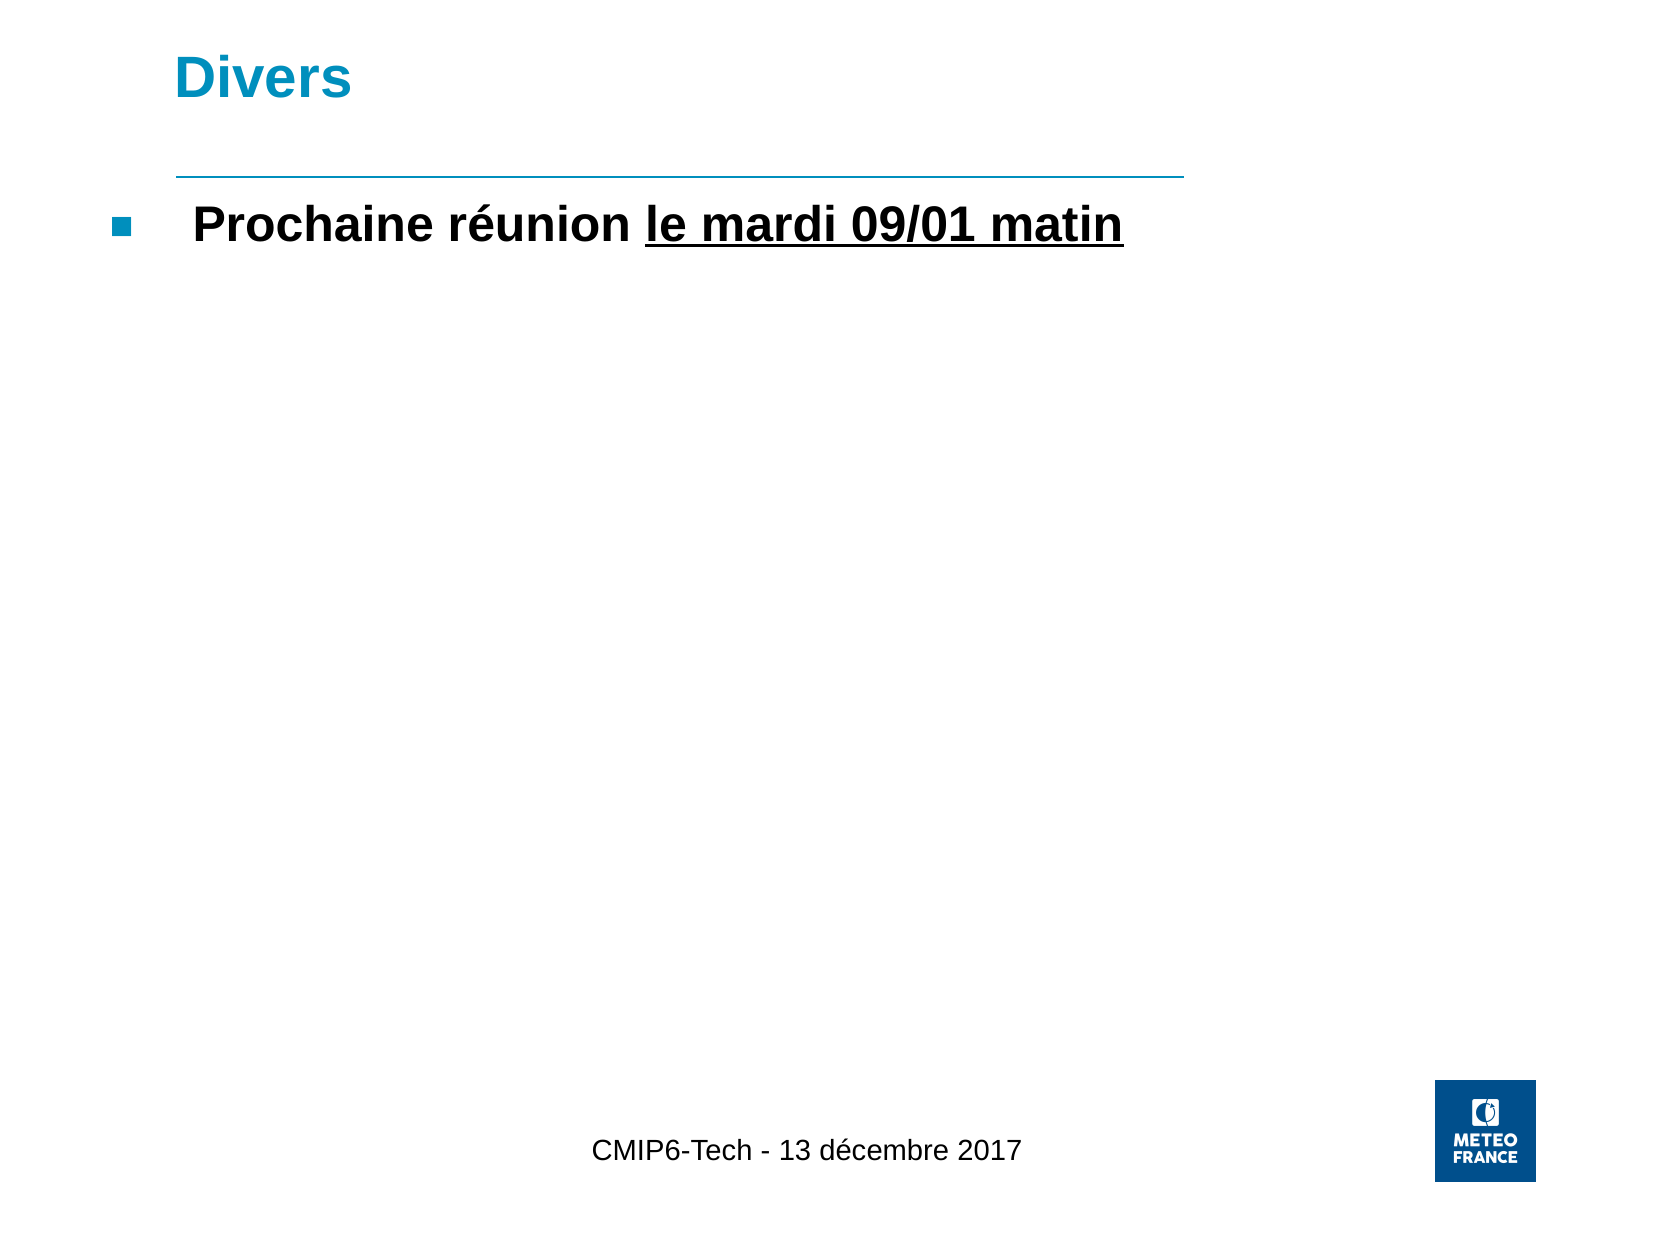

# Divers
Prochaine réunion le mardi 09/01 matin
CMIP6-Tech - 13 décembre 2017